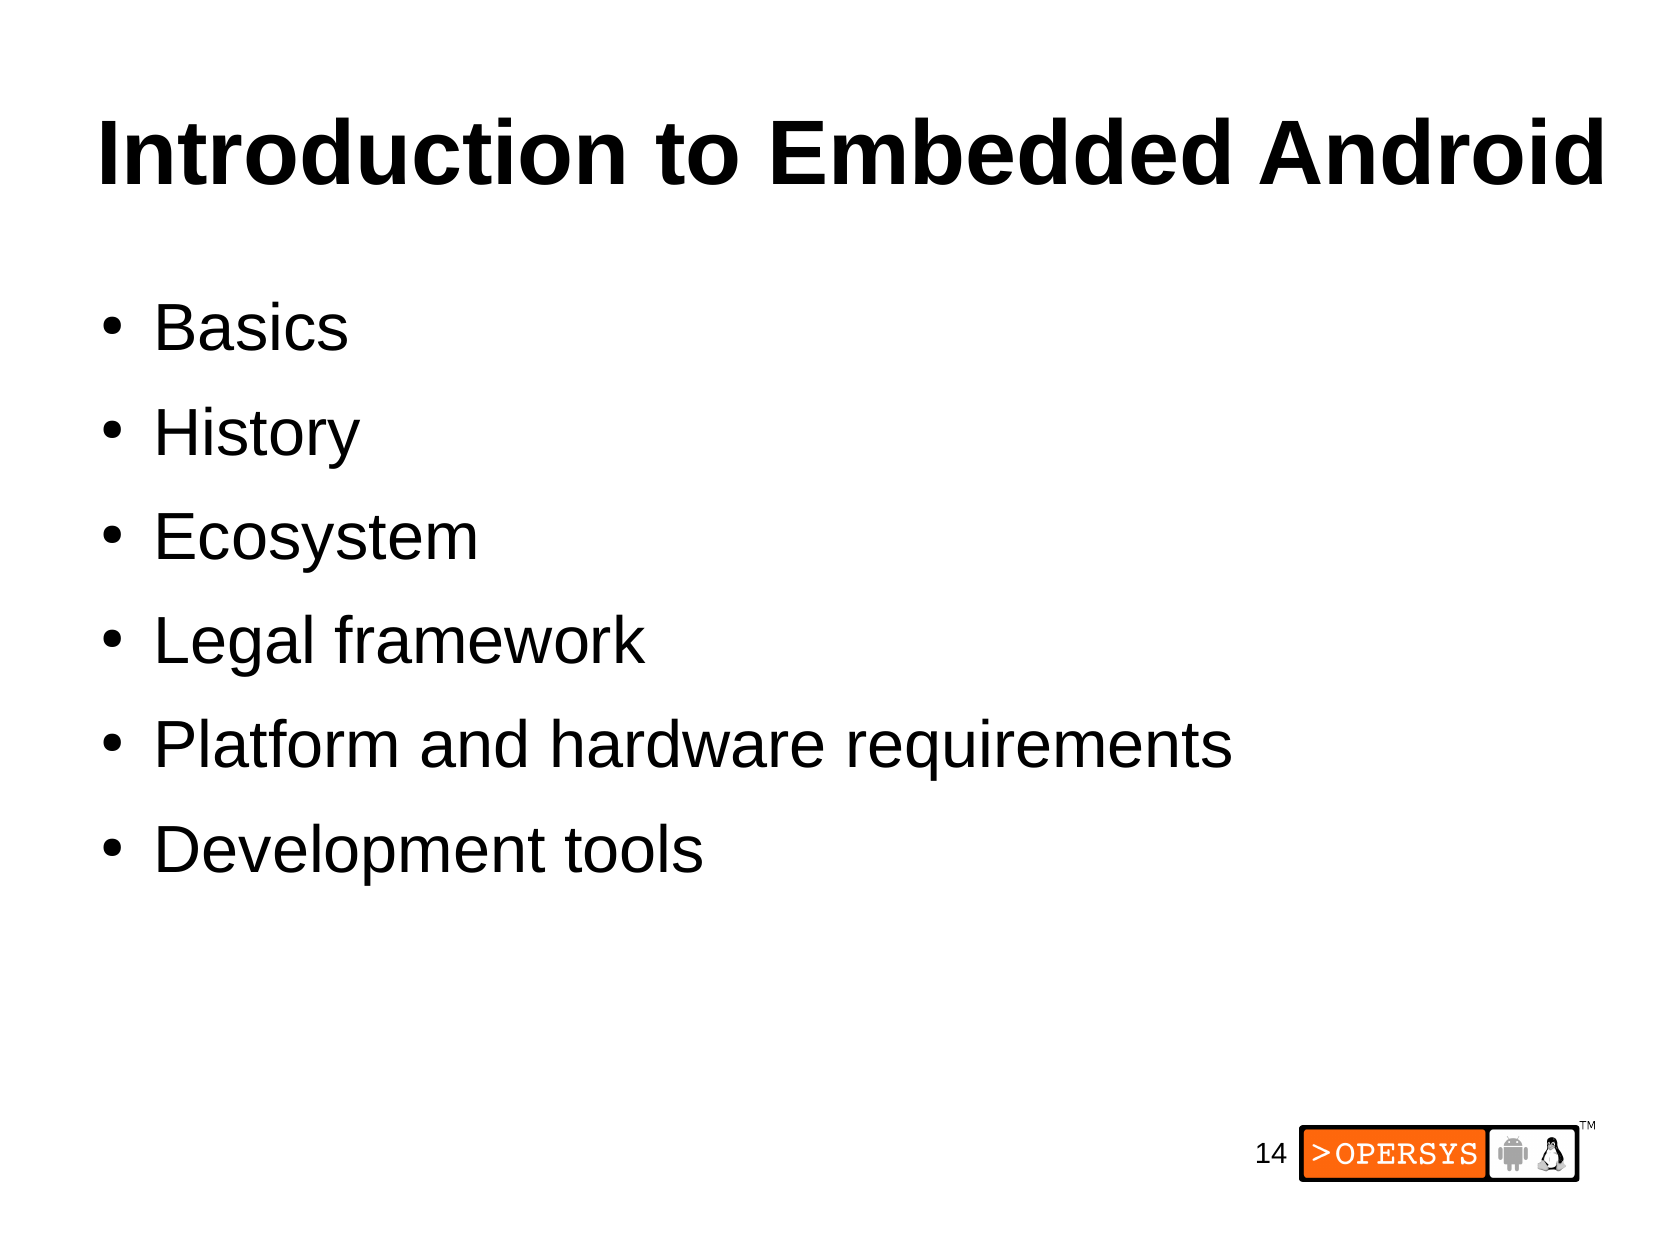

# Introduction to Embedded Android
Basics
History
Ecosystem
Legal framework
Platform and hardware requirements
Development tools